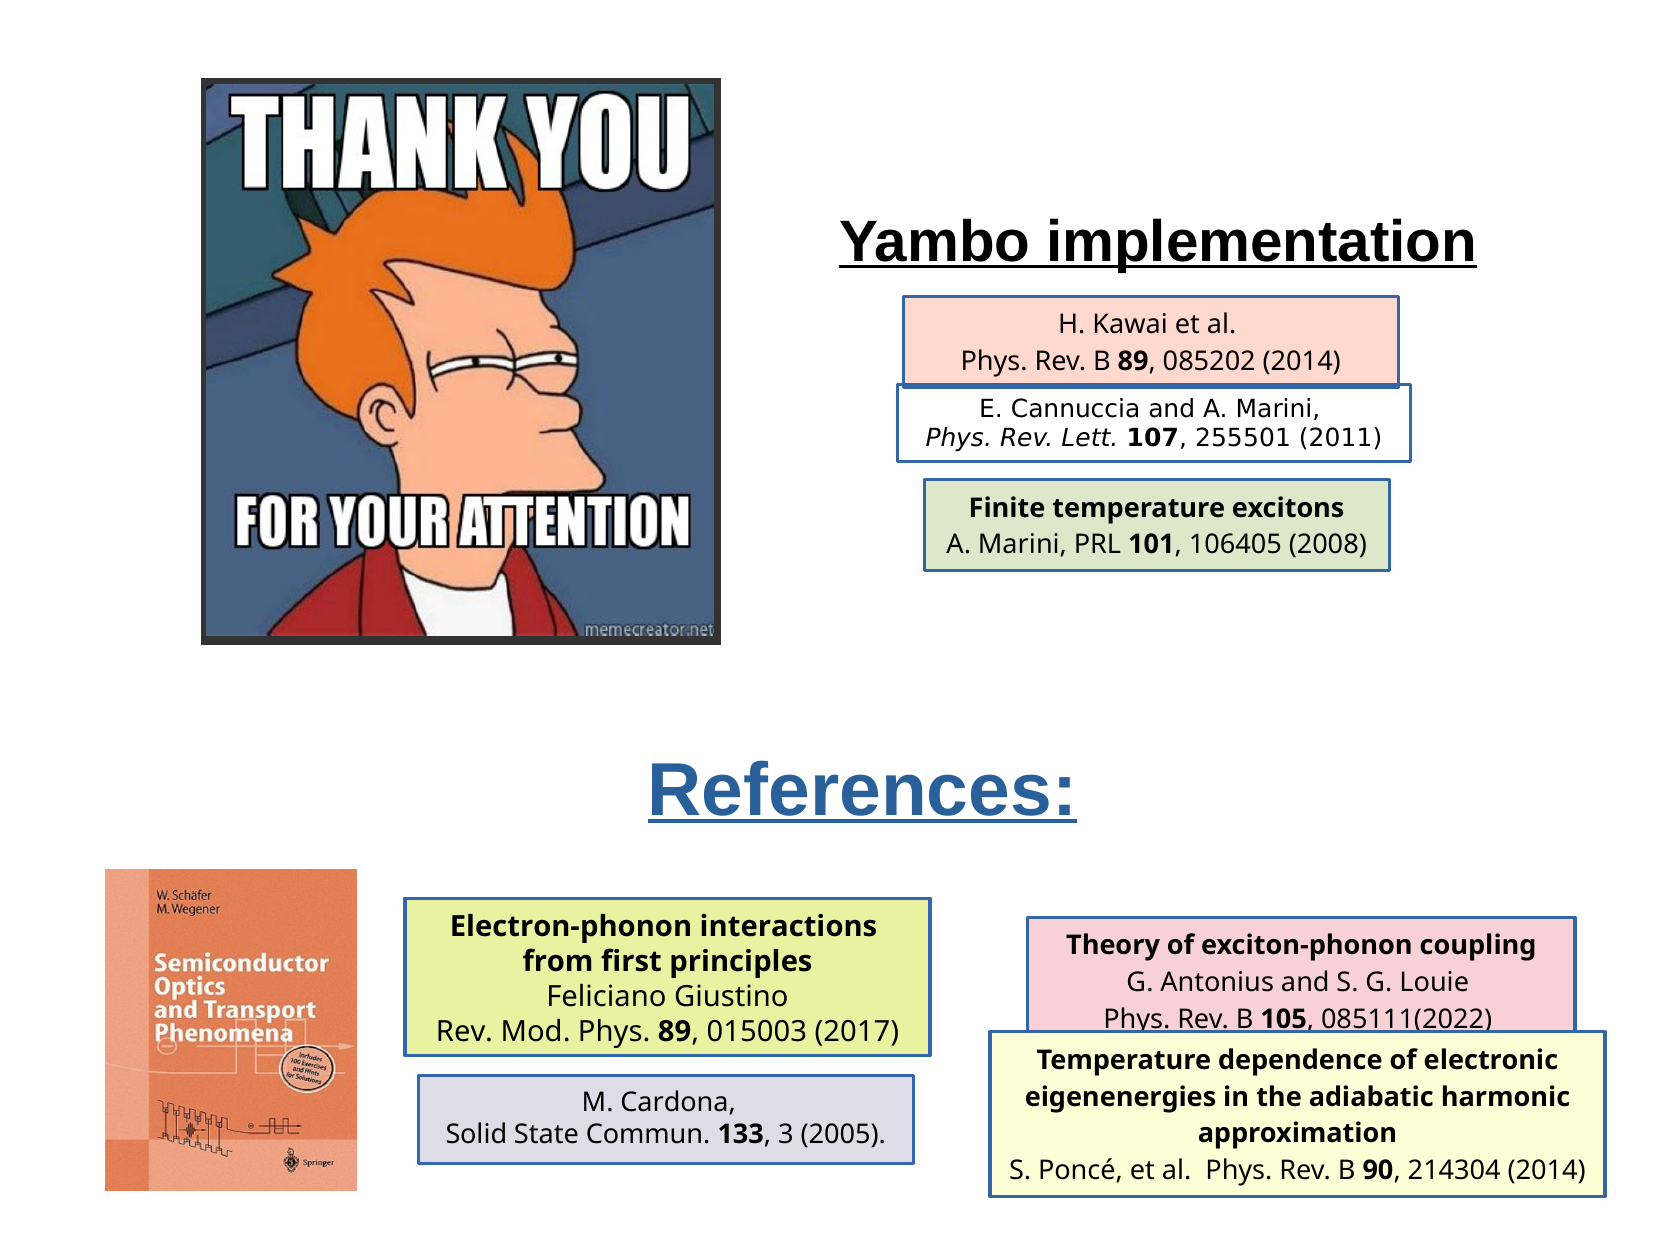

Yambo implementation
H. Kawai et al.
Phys. Rev. B 89, 085202 (2014)
E. Cannuccia and A. Marini,
Phys. Rev. Lett. 107, 255501 (2011)
Finite temperature excitons
A. Marini, PRL 101, 106405 (2008)
# References:
Electron-phonon interactions
from first principles
Feliciano Giustino
Rev. Mod. Phys. 89, 015003 (2017)
Theory of exciton-phonon coupling
G. Antonius and S. G. Louie
Phys. Rev. B 105, 085111(2022)
Temperature dependence of electronic eigenenergies in the adiabatic harmonic approximation
S. Poncé, et al. Phys. Rev. B 90, 214304 (2014)
M. Cardona,
Solid State Commun. 133, 3 (2005).